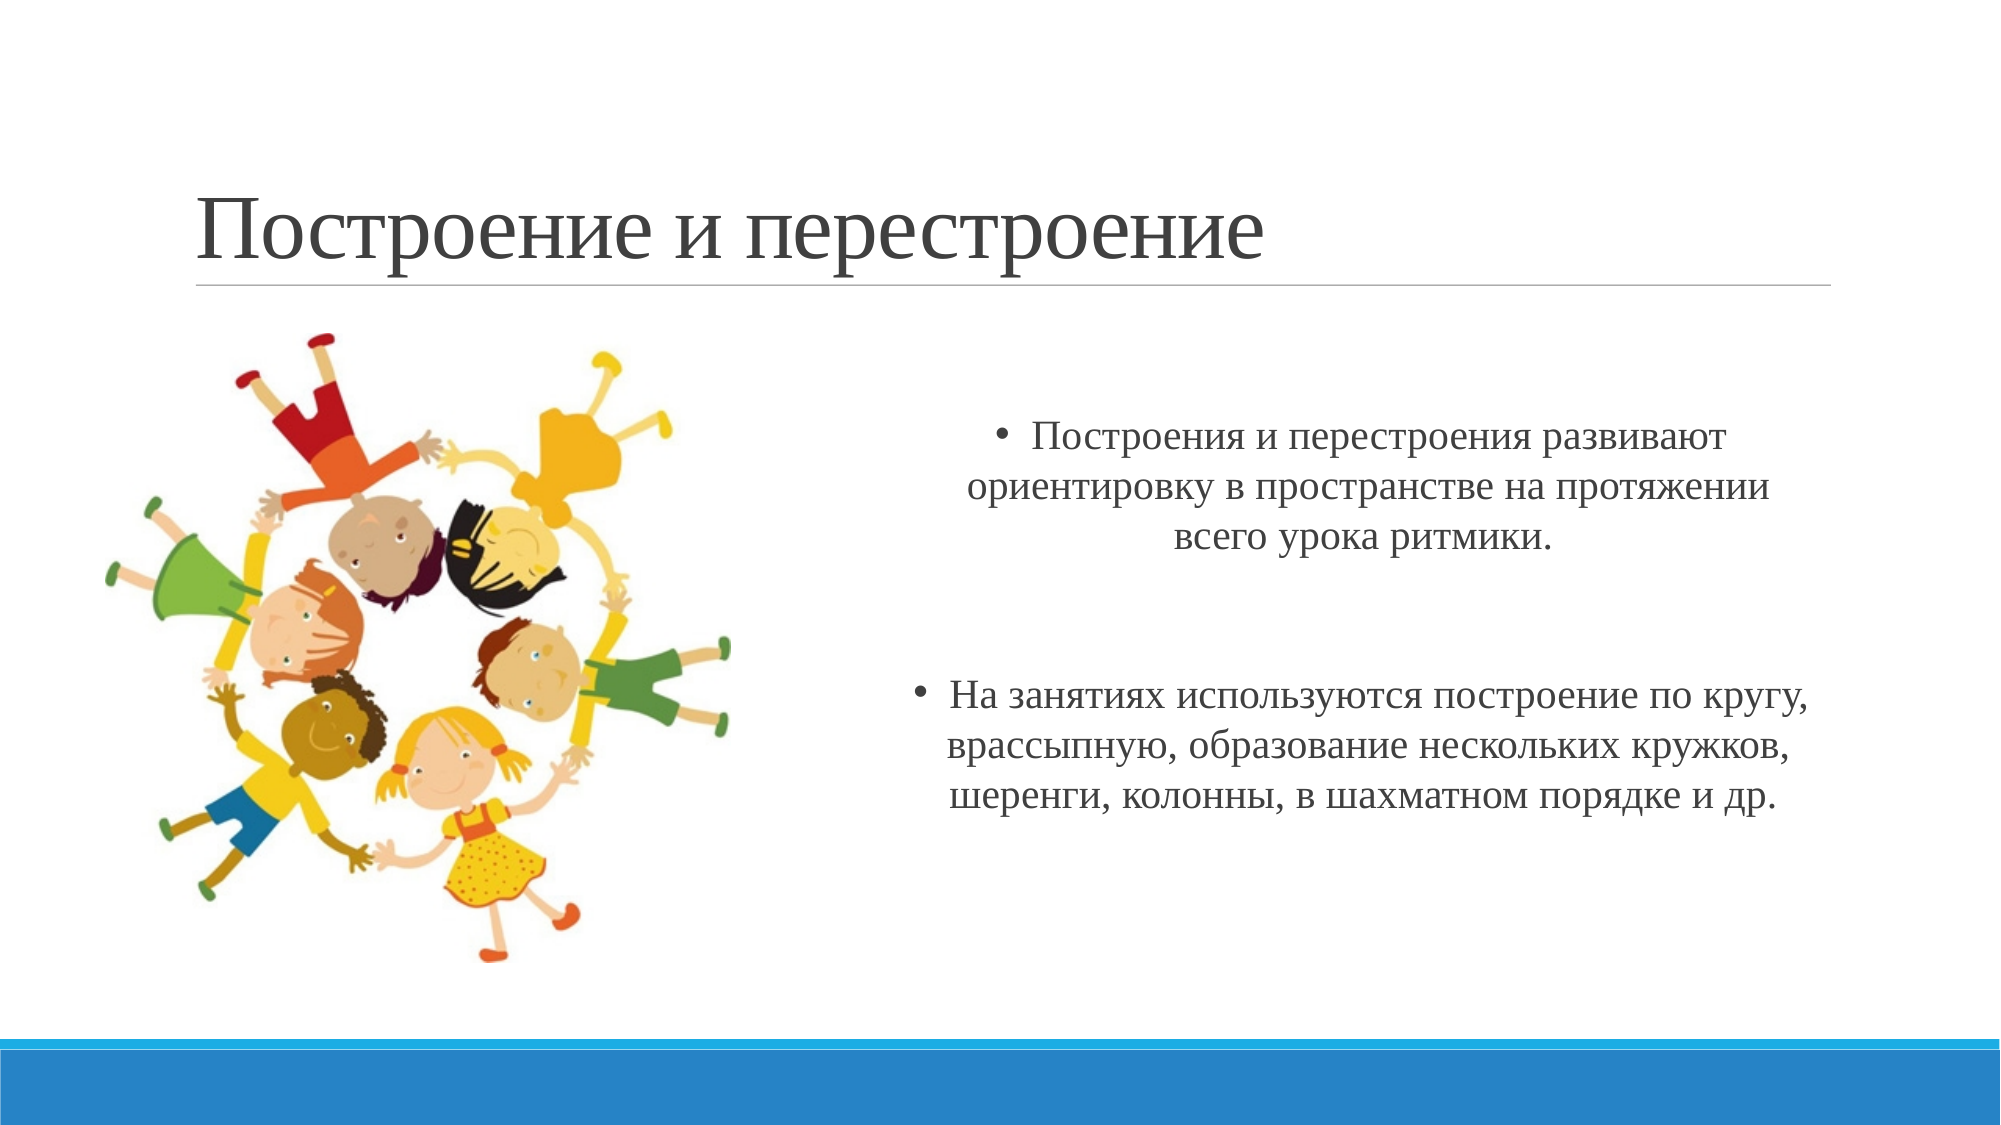

# Построение и перестроение
 Построения и перестроения развивают ориентировку в пространстве на протяжении всего урока ритмики.
 На занятиях используются построение по кругу, врассыпную, образование нескольких кружков, шеренги, колонны, в шахматном порядке и др.